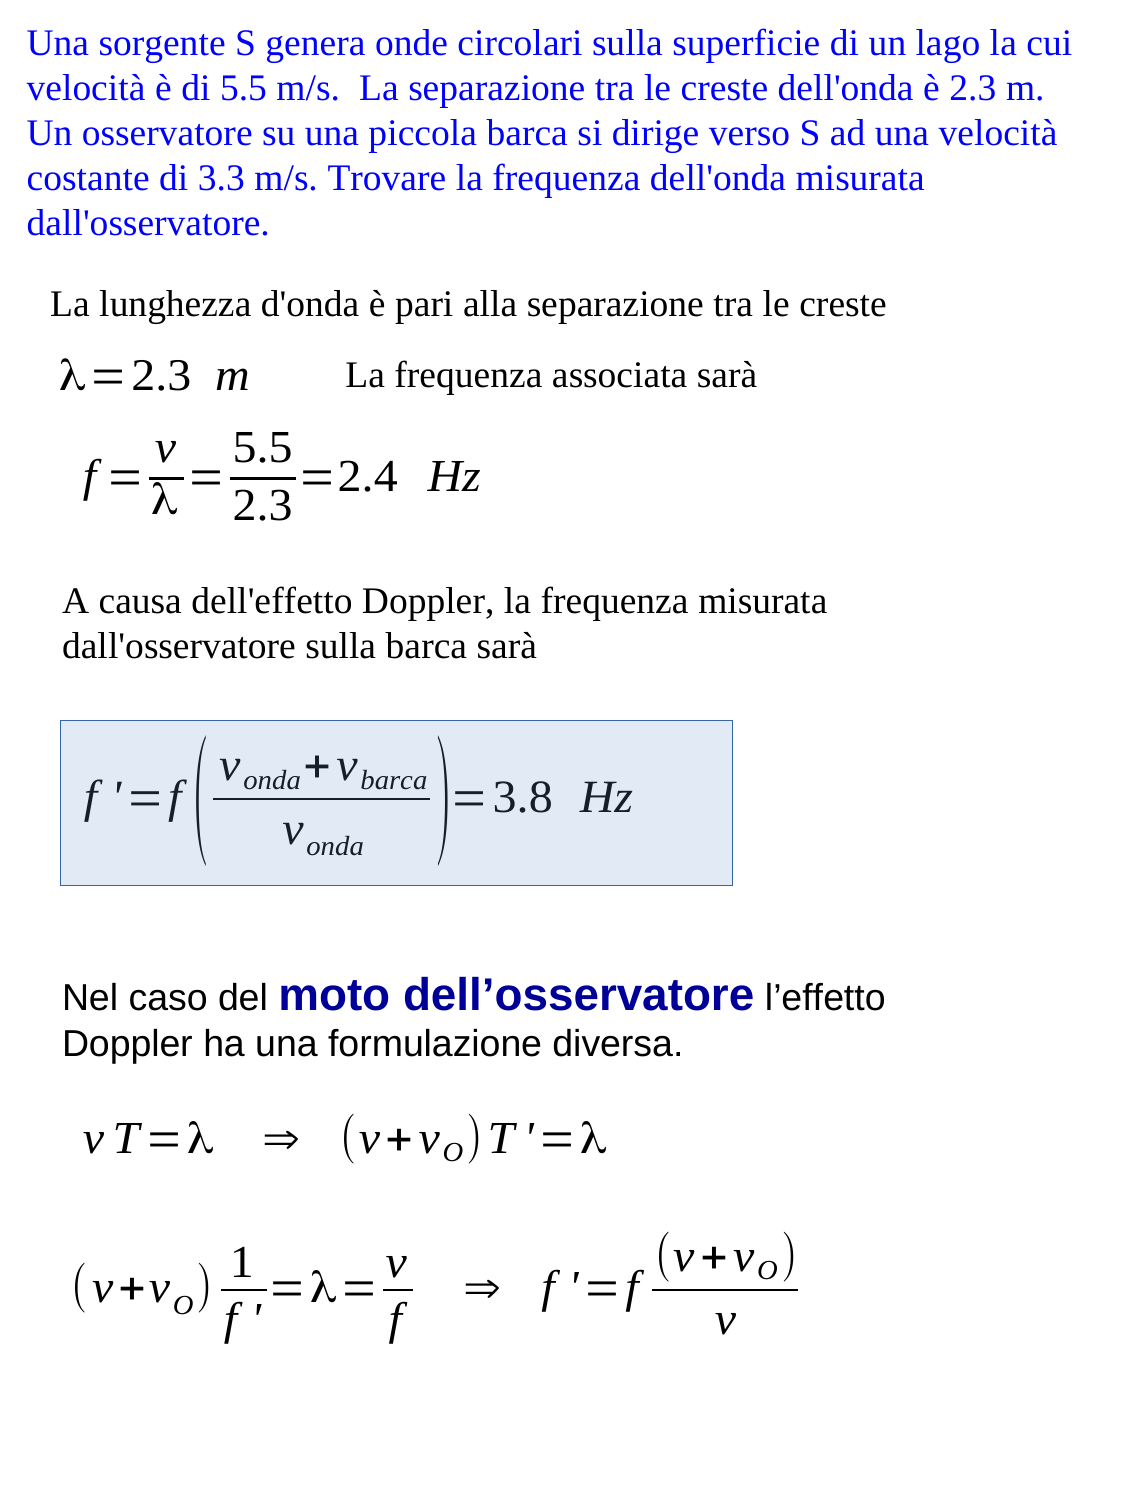

Una sorgente S genera onde circolari sulla superficie di un lago la cui velocità è di 5.5 m/s. La separazione tra le creste dell'onda è 2.3 m. Un osservatore su una piccola barca si dirige verso S ad una velocità costante di 3.3 m/s. Trovare la frequenza dell'onda misurata dall'osservatore.
La lunghezza d'onda è pari alla separazione tra le creste
La frequenza associata sarà
A causa dell'effetto Doppler, la frequenza misurata dall'osservatore sulla barca sarà
Nel caso del moto dell’osservatore l’effetto Doppler ha una formulazione diversa.
P19 Onde Ottica
30